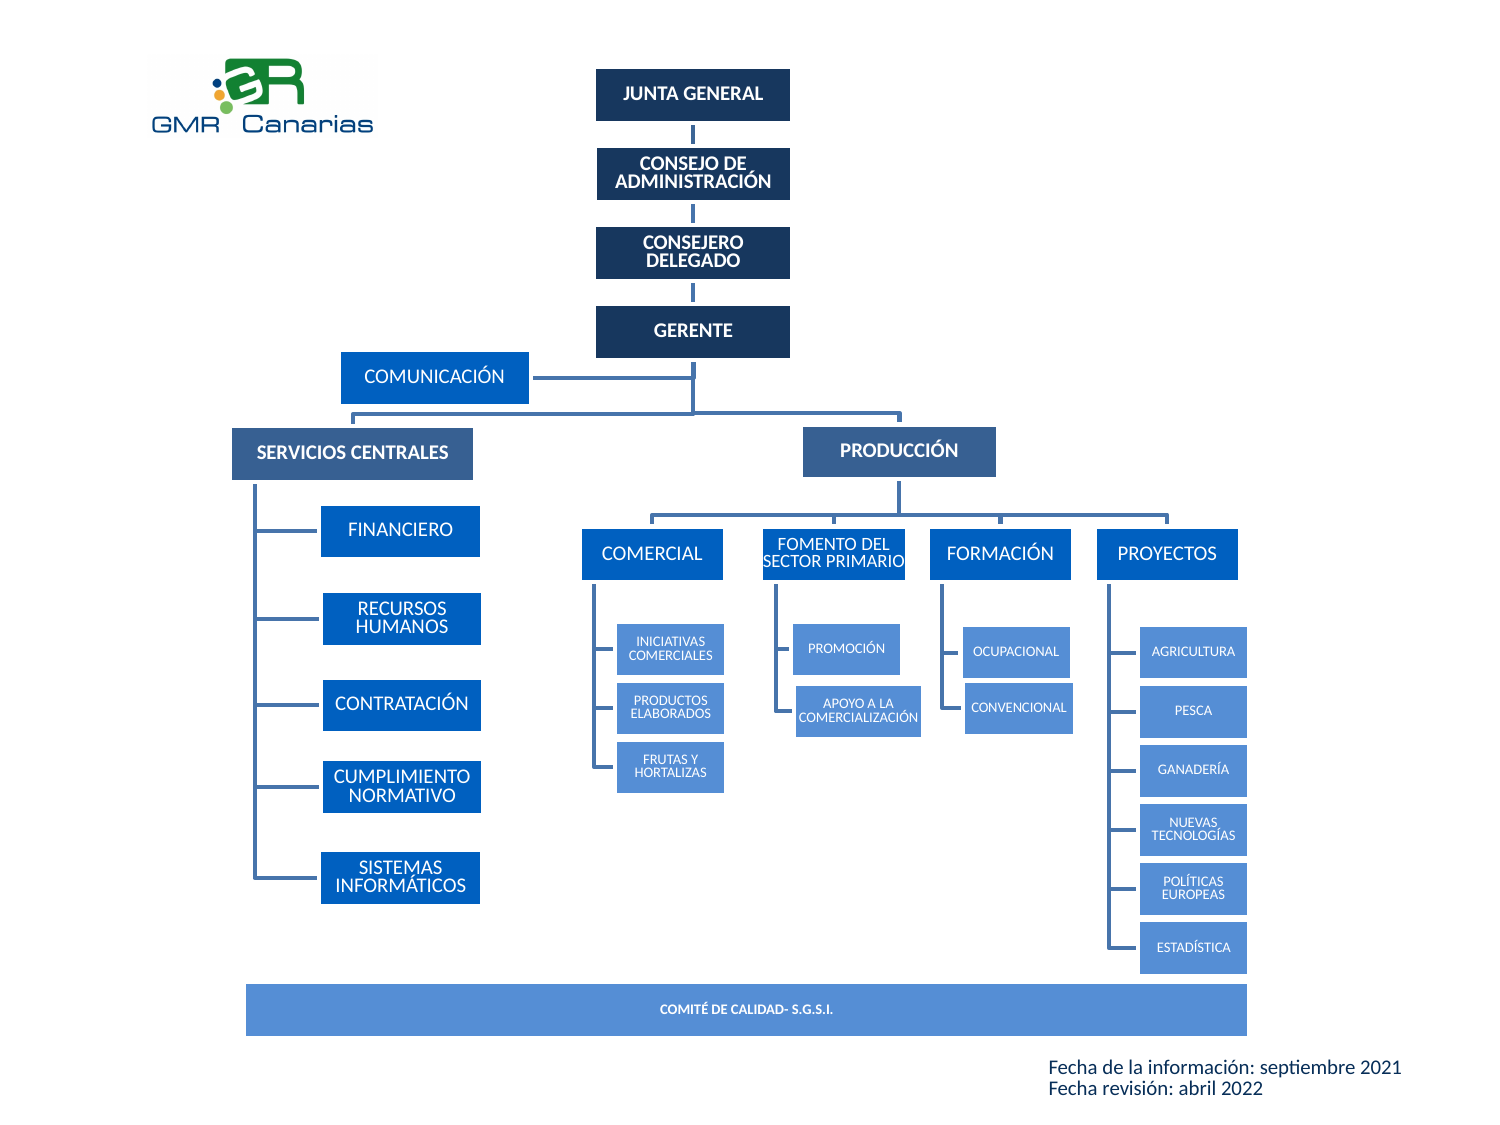

JUNTA GENERAL
CONSEJO DE ADMINISTRACIÓN
CONSEJERO DELEGADO
GERENTE
COMUNICACIÓN
PRODUCCIÓN
SERVICIOS CENTRALES
FINANCIERO
COMERCIAL
FOMENTO DEL SECTOR PRIMARIO
FORMACIÓN
PROYECTOS
RECURSOS HUMANOS
INICIATIVAS COMERCIALES
PROMOCIÓN
OCUPACIONAL
AGRICULTURA
CONTRATACIÓN
PRODUCTOS ELABORADOS
CONVENCIONAL
APOYO A LA COMERCIALIZACIÓN
PESCA
FRUTAS Y HORTALIZAS
GANADERÍA
CUMPLIMIENTO NORMATIVO
NUEVAS TECNOLOGÍAS
SISTEMAS INFORMÁTICOS
POLÍTICAS EUROPEAS
ESTADÍSTICA
COMITÉ DE CALIDAD- S.G.S.I.
Fecha de la información: septiembre 2021
Fecha revisión: abril 2022